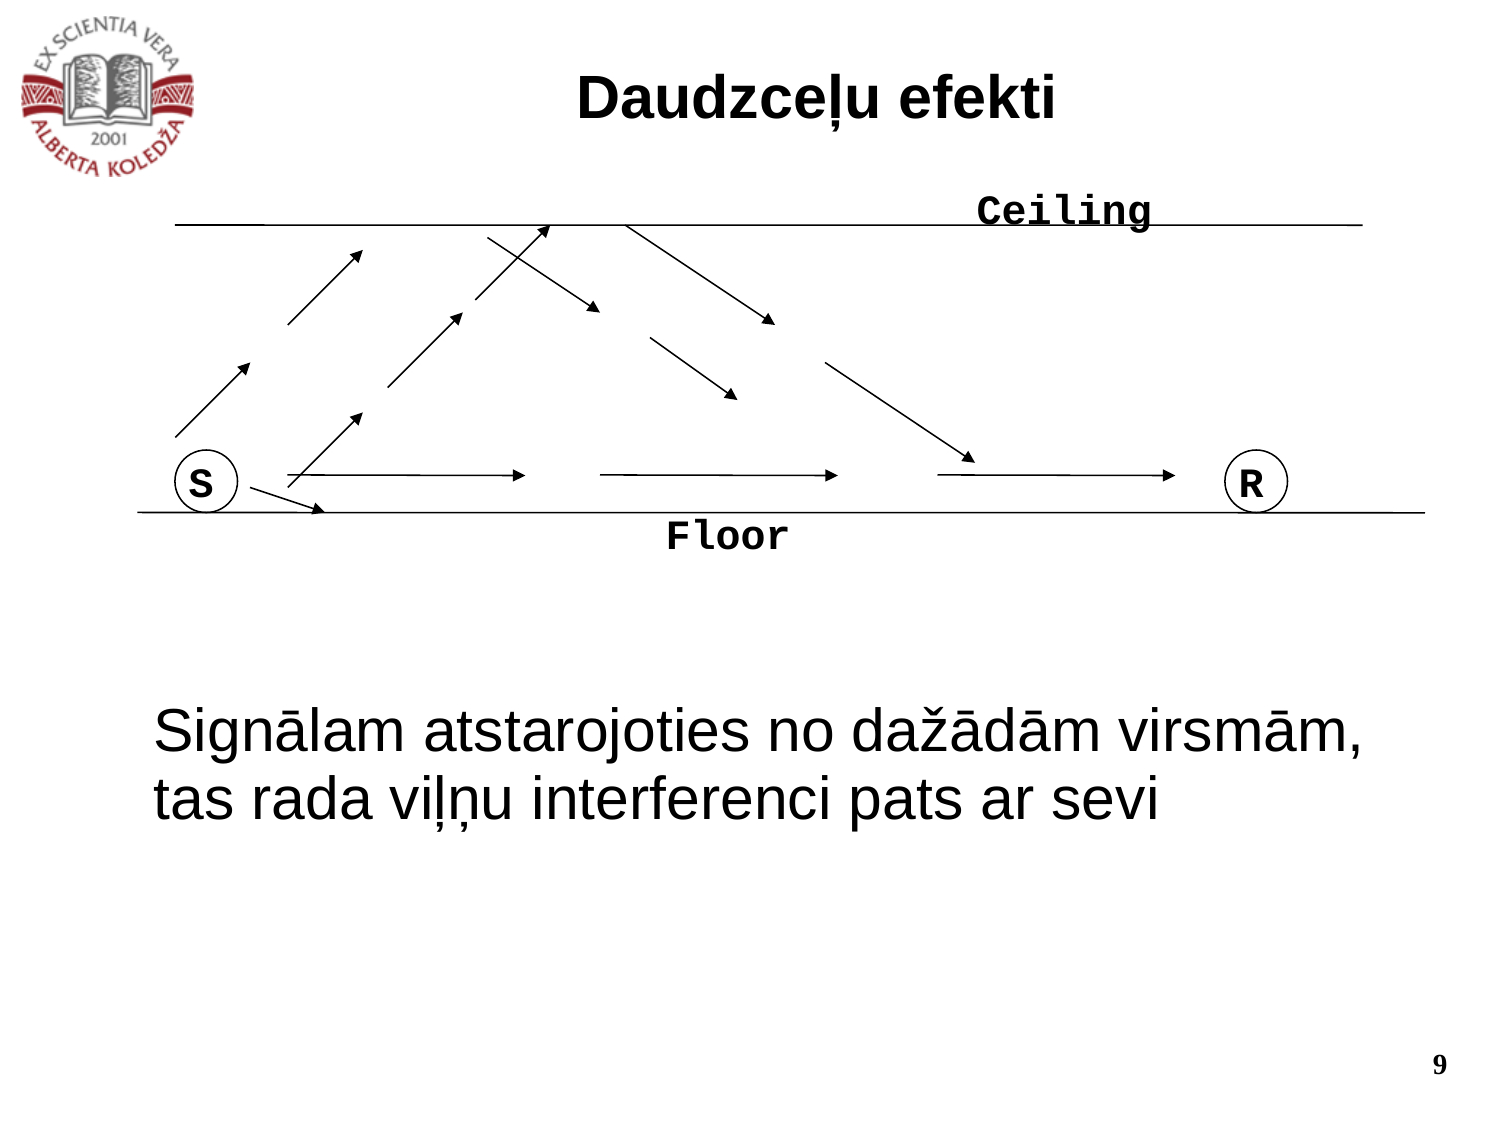

# Daudzceļu efekti
Ceiling
S
R
Floor
Signālam atstarojoties no dažādām virsmām, tas rada viļņu interferenci pats ar sevi